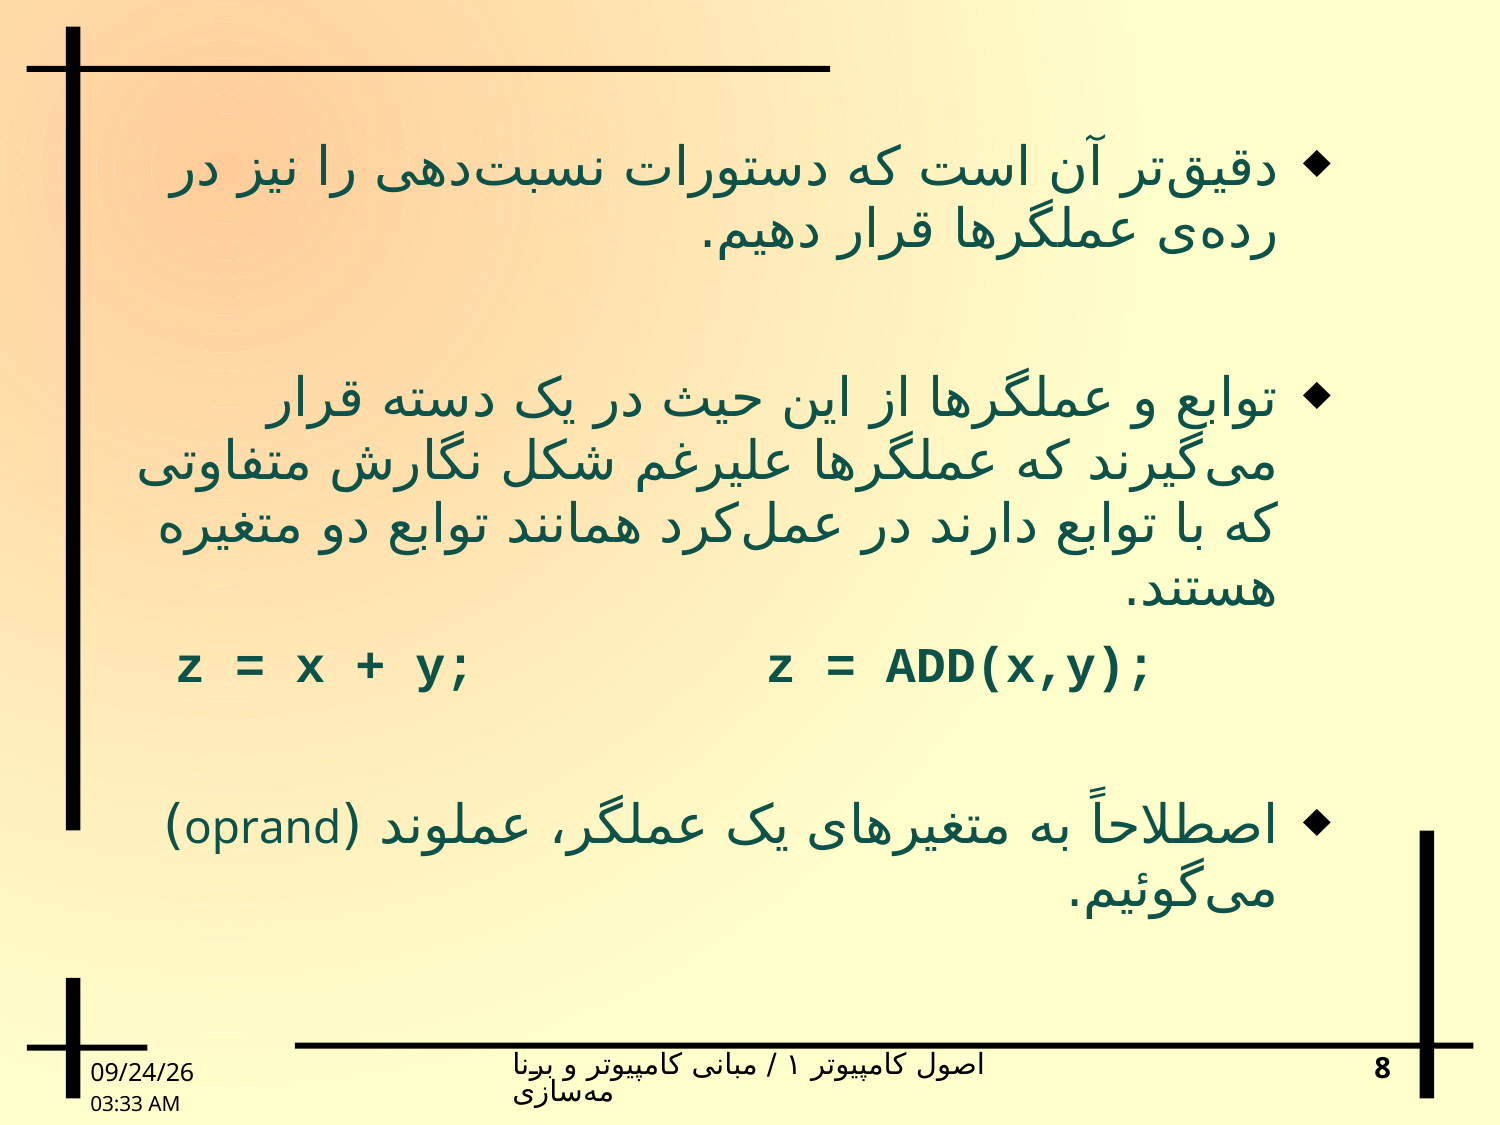

# دقیق‌تر آن است که دستورات نسبت‌دهی را نیز در رده‌ی عملگرها قرار دهیم.
توابع و عملگرها از این حیث در یک دسته قرار می‌گیرند که عملگرها علیرغم شکل نگارش متفاوتی که با توابع دارند در‌ عمل‌کرد همانند توابع دو متغیره هستند.
z = x + y;				z = ADD(x,y);
اصطلاحاً به متغیرهای یک عملگر، عملوند (oprand) می‌گوئیم.
اصول کامپیوتر ۱ / مبانی کامپیوتر و برنامه‌سازی
8